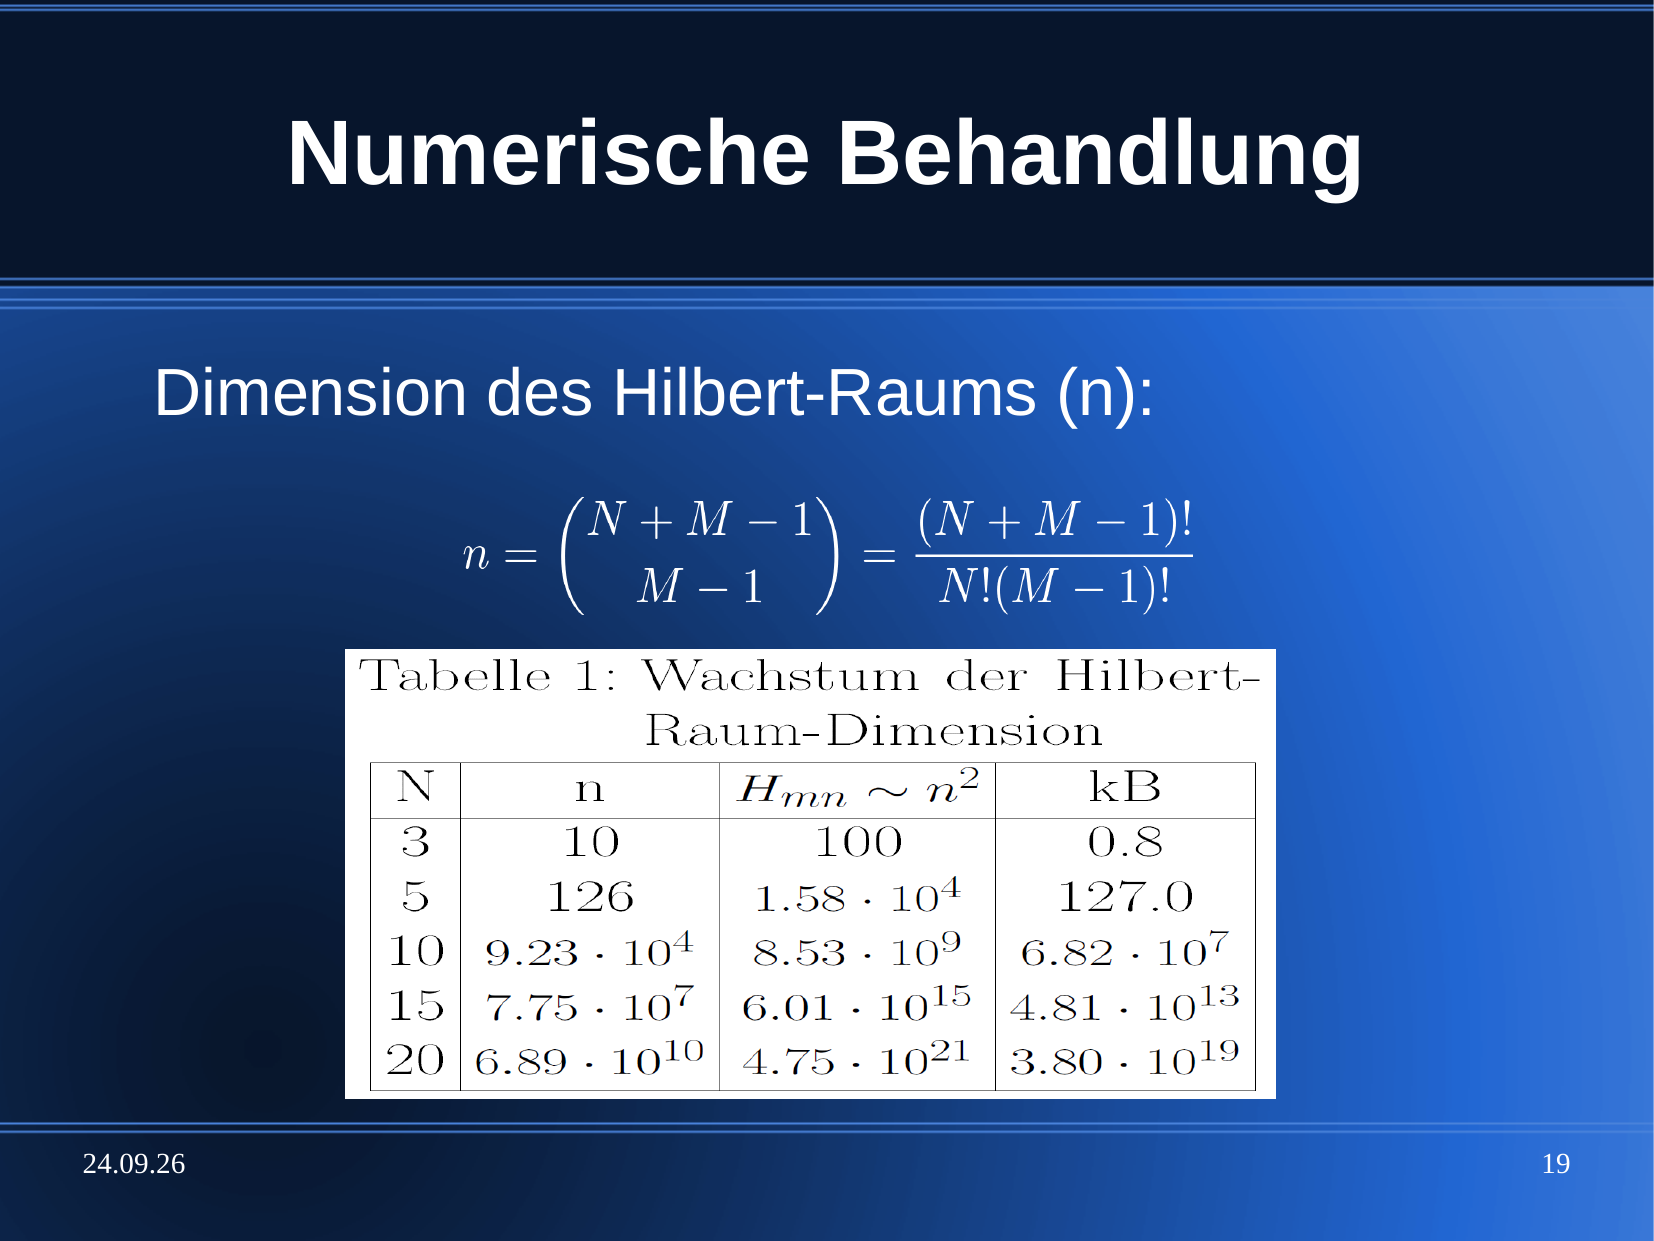

# Numerische Behandlung
Dimension des Hilbert-Raums (n):
19